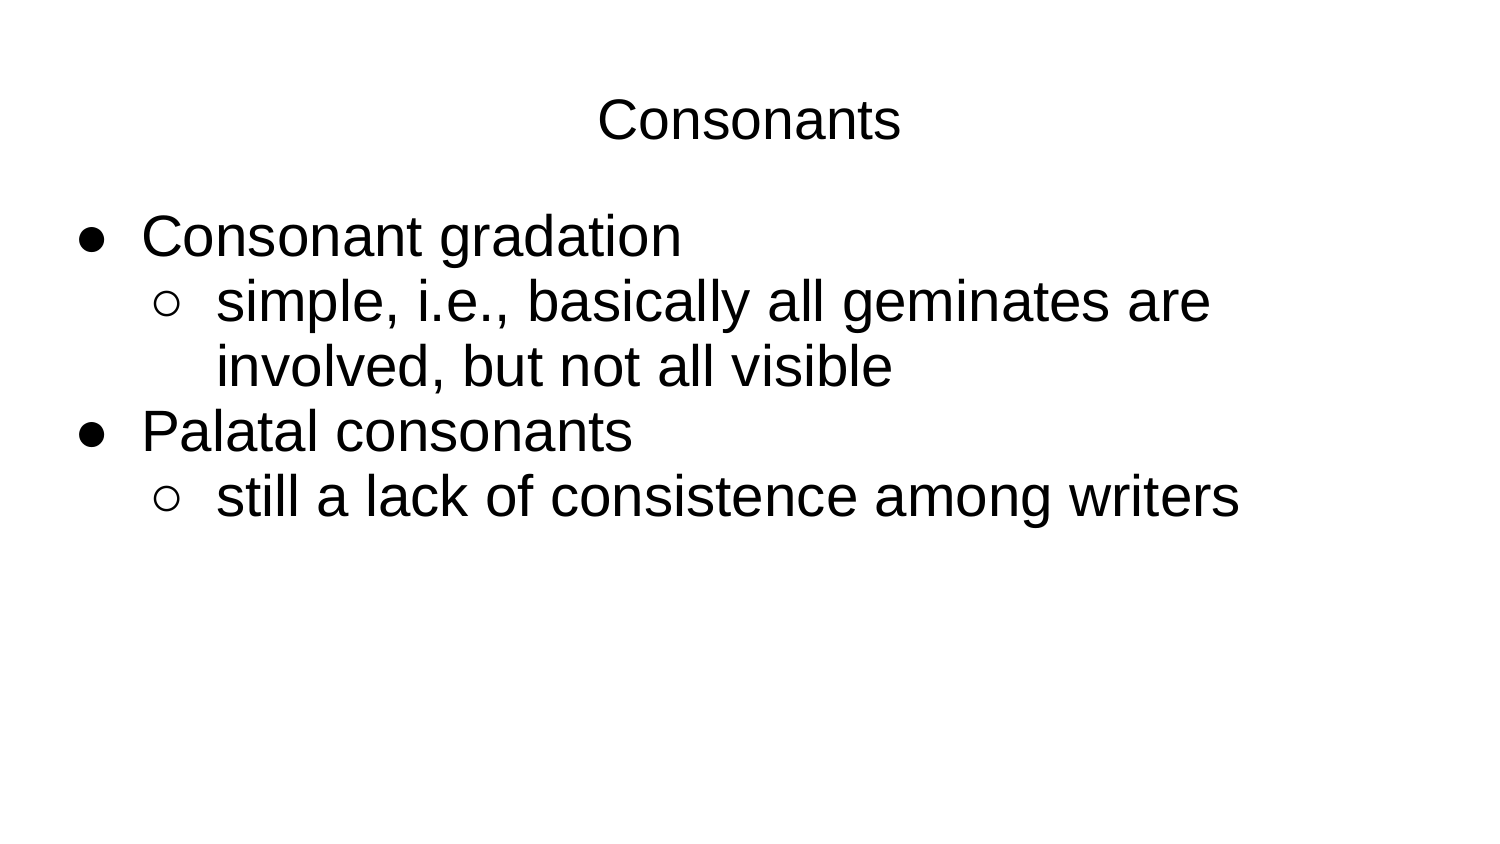

# Consonants
Consonant gradation
simple, i.e., basically all geminates are involved, but not all visible
Palatal consonants
still a lack of consistence among writers